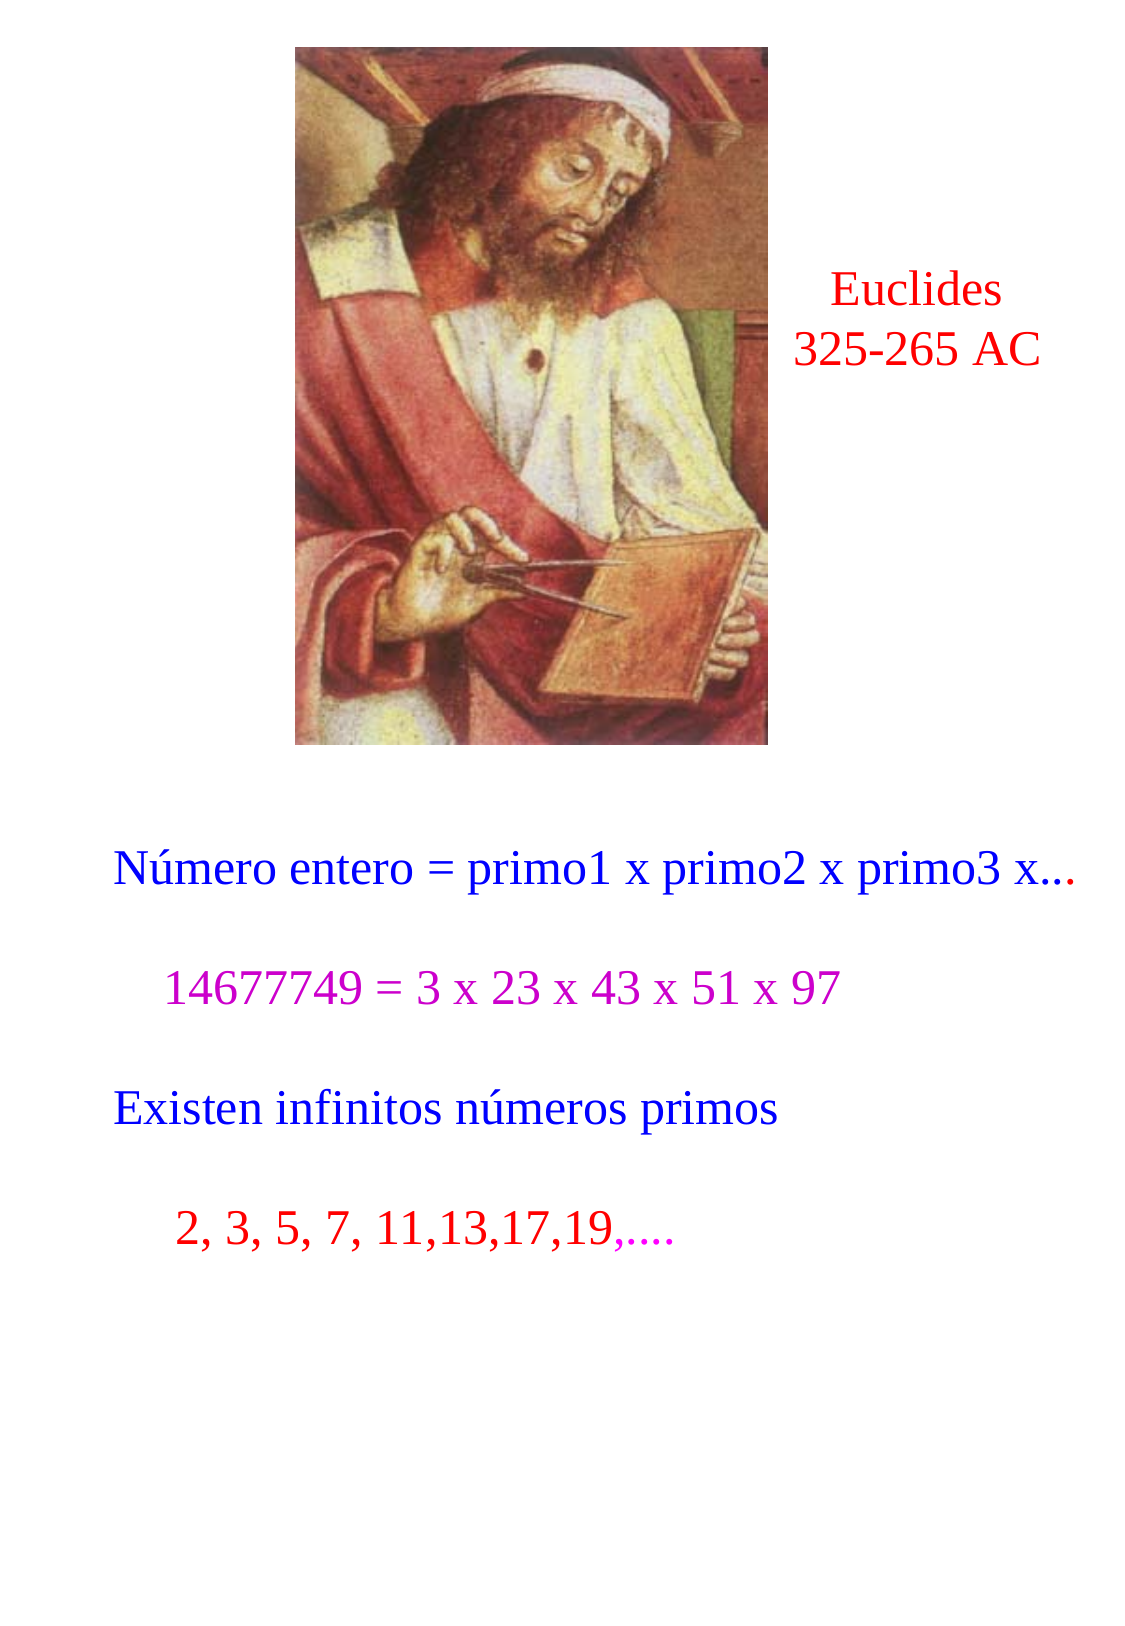

Euclides
325-265 AC
 Número entero = primo1 x primo2 x primo3 x...
 14677749 = 3 x 23 x 43 x 51 x 97
 Existen infinitos números primos
 2, 3, 5, 7, 11,13,17,19,....